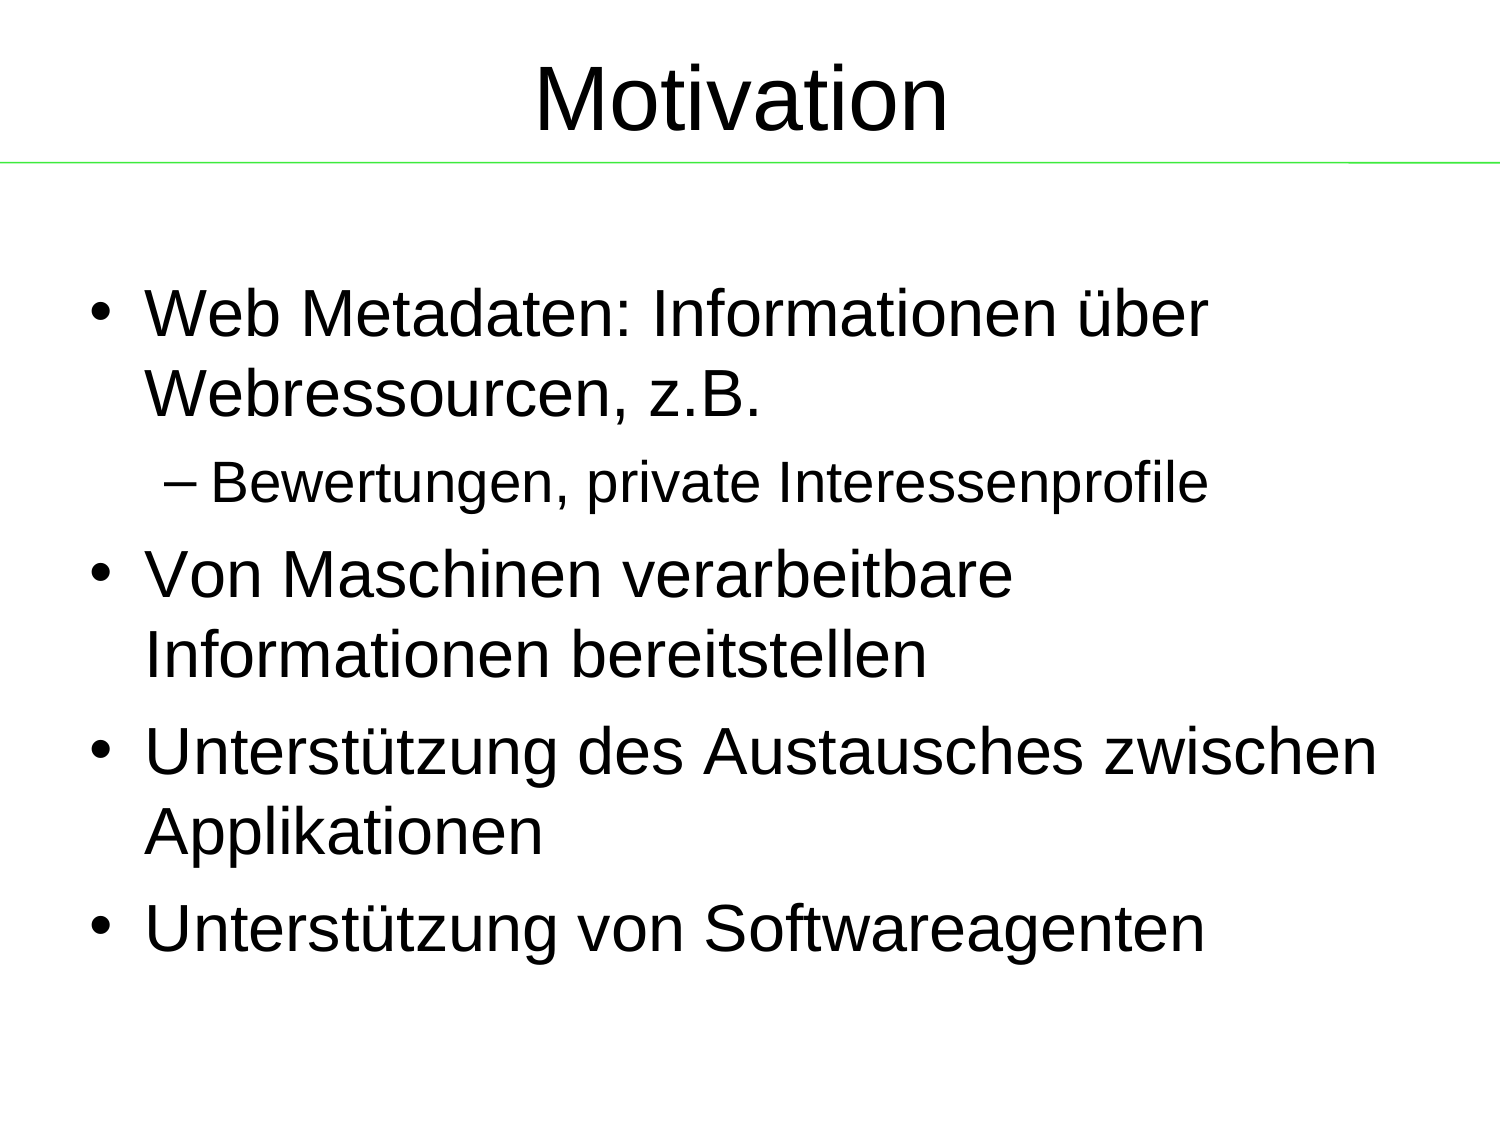

# Motivation
Web Metadaten: Informationen über Webressourcen, z.B.
Bewertungen, private Interessenprofile
Von Maschinen verarbeitbare Informationen bereitstellen
Unterstützung des Austausches zwischen Applikationen
Unterstützung von Softwareagenten